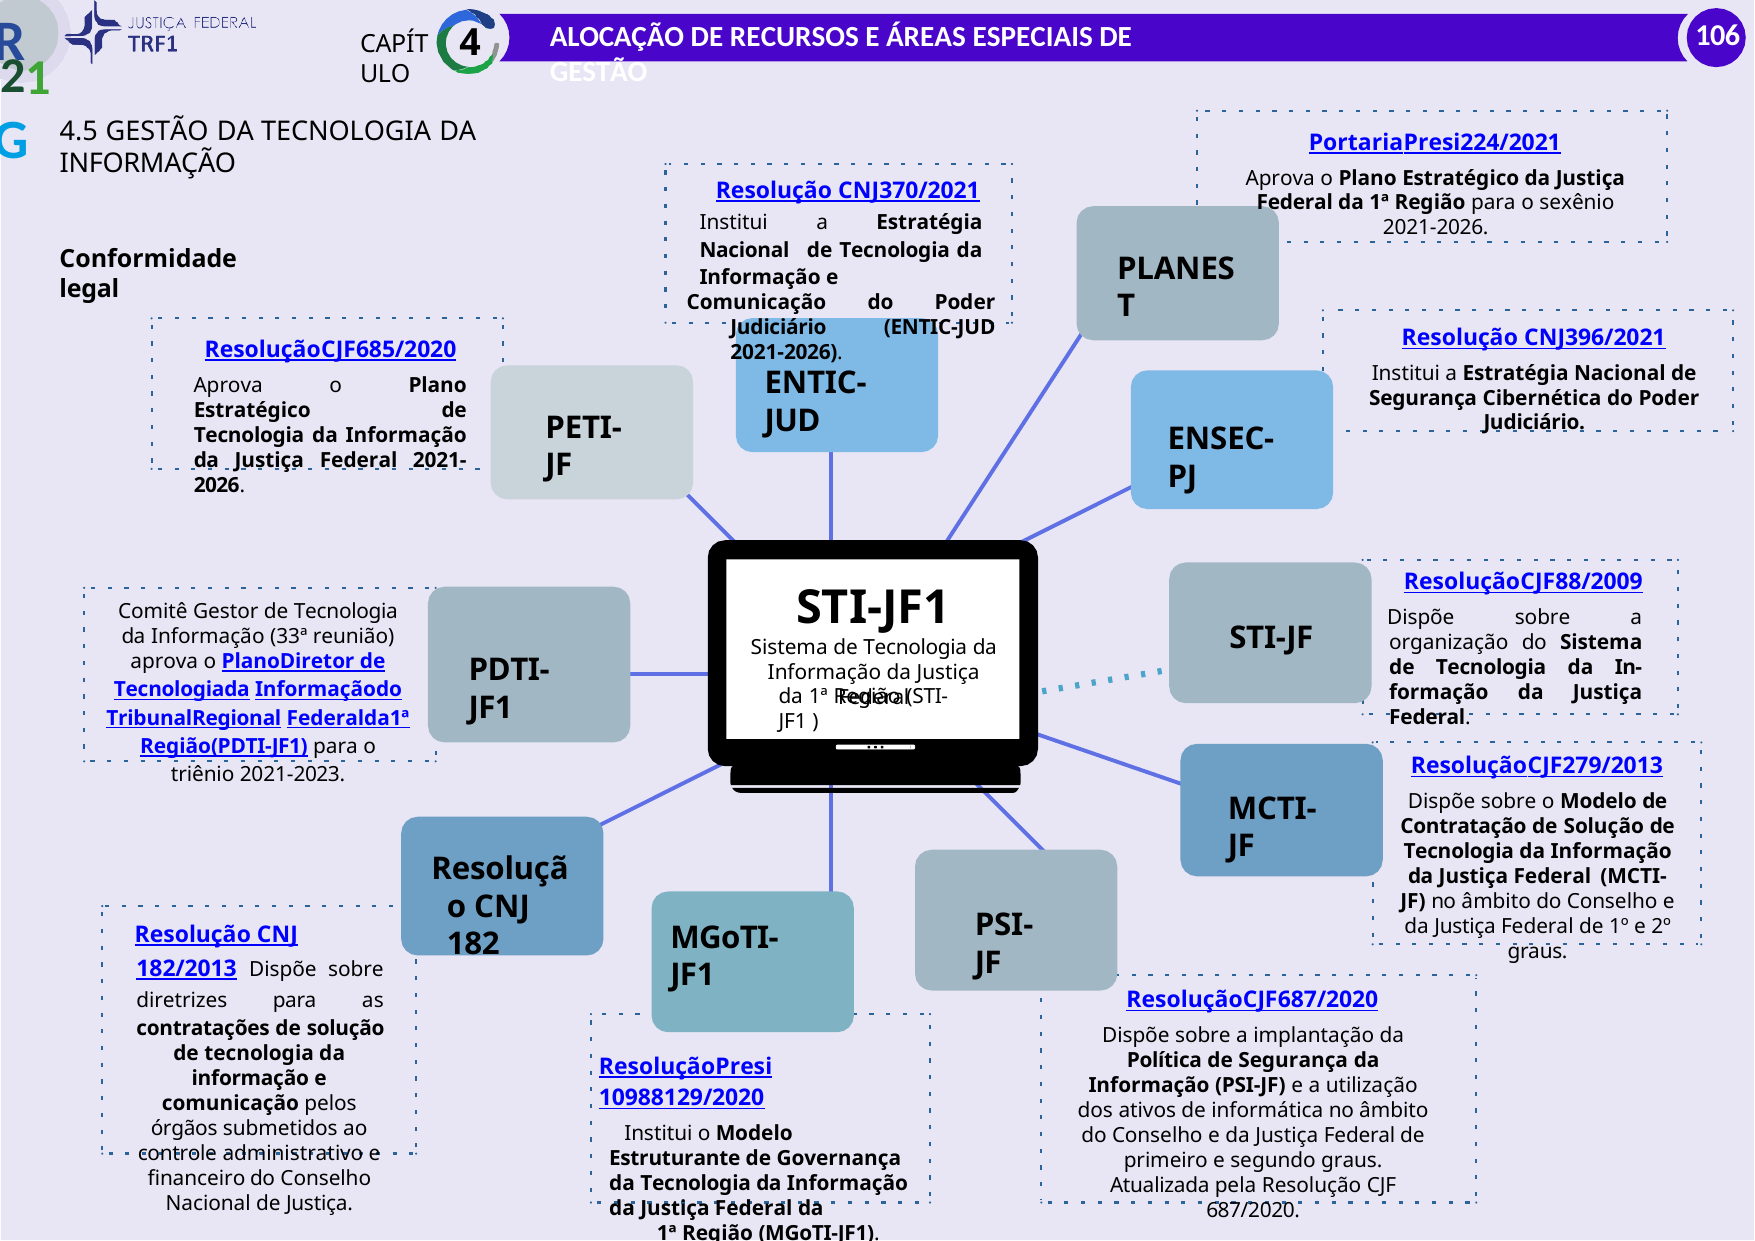

RG
106
21
ALOCAÇÃO DE RECURSOS E ÁREAS ESPECIAIS DE GESTÃO
4
CAPÍTULO
4.5 GESTÃO DA TECNOLOGIA DA INFORMAÇÃO
PortariaPresi224/2021
Aprova o Plano Estratégico da Justiça Federal da 1ª Região para o sexênio 2021-2026.
Resolução CNJ370/2021 Institui a Estratégia Nacional de Tecnologia da Informação e
Comunicação do Poder Judiciário (ENTIC-JUD 2021-2026).
Conformidade legal
PLANEST
Resolução CNJ396/2021
Institui a Estratégia Nacional de Segurança Cibernética do Poder Judiciário.
ResoluçãoCJF685/2020
Aprova o Plano Estratégico de Tecnologia da Informação da Justiça Federal 2021-2026.
ENTIC-JUD
PETI-JF
ENSEC-PJ
ResoluçãoCJF88/2009
Dispõe sobre a organização do Sistema de Tecnologia da In- formação da Justiça Federal.
STI-JF1
Sistema de Tecnologia da Informação da Justiça Federal
Comitê Gestor de Tecnologia da Informação (33ª reunião) aprova o PlanoDiretor deTecnologiada InformaçãodoTribunalRegional Federalda1ªRegião(PDTI-JF1) para o triênio 2021-2023.
STI-JF
PDTI-JF1
da 1ª Região (STI-JF1 )
ResoluçãoCJF279/2013
Dispõe sobre o Modelo de Contratação de Solução de Tecnologia da Informação da Justiça Federal (MCTI-JF) no âmbito do Conselho e da Justiça Federal de 1º e 2º graus.
MCTI-JF
Resolução CNJ 182
PSI-JF
Resolução CNJ182/2013 Dispõe sobre diretrizes para as contratações de solução
de tecnologia da informação e comunicação pelos órgãos submetidos ao controle administrativo e financeiro do Conselho Nacional de Justiça.
MGoTI-JF1
ResoluçãoCJF687/2020
Dispõe sobre a implantação da Política de Segurança da Informação (PSI-JF) e a utilização dos ativos de informática no âmbito do Conselho e da Justiça Federal de primeiro e segundo graus. Atualizada pela Resolução CJF 687/2020.
ResoluçãoPresi10988129/2020
Institui o Modelo Estruturante de Governança da Tecnologia da Informação da Justiça Federal da
1ª Região (MGoTI-JF1).